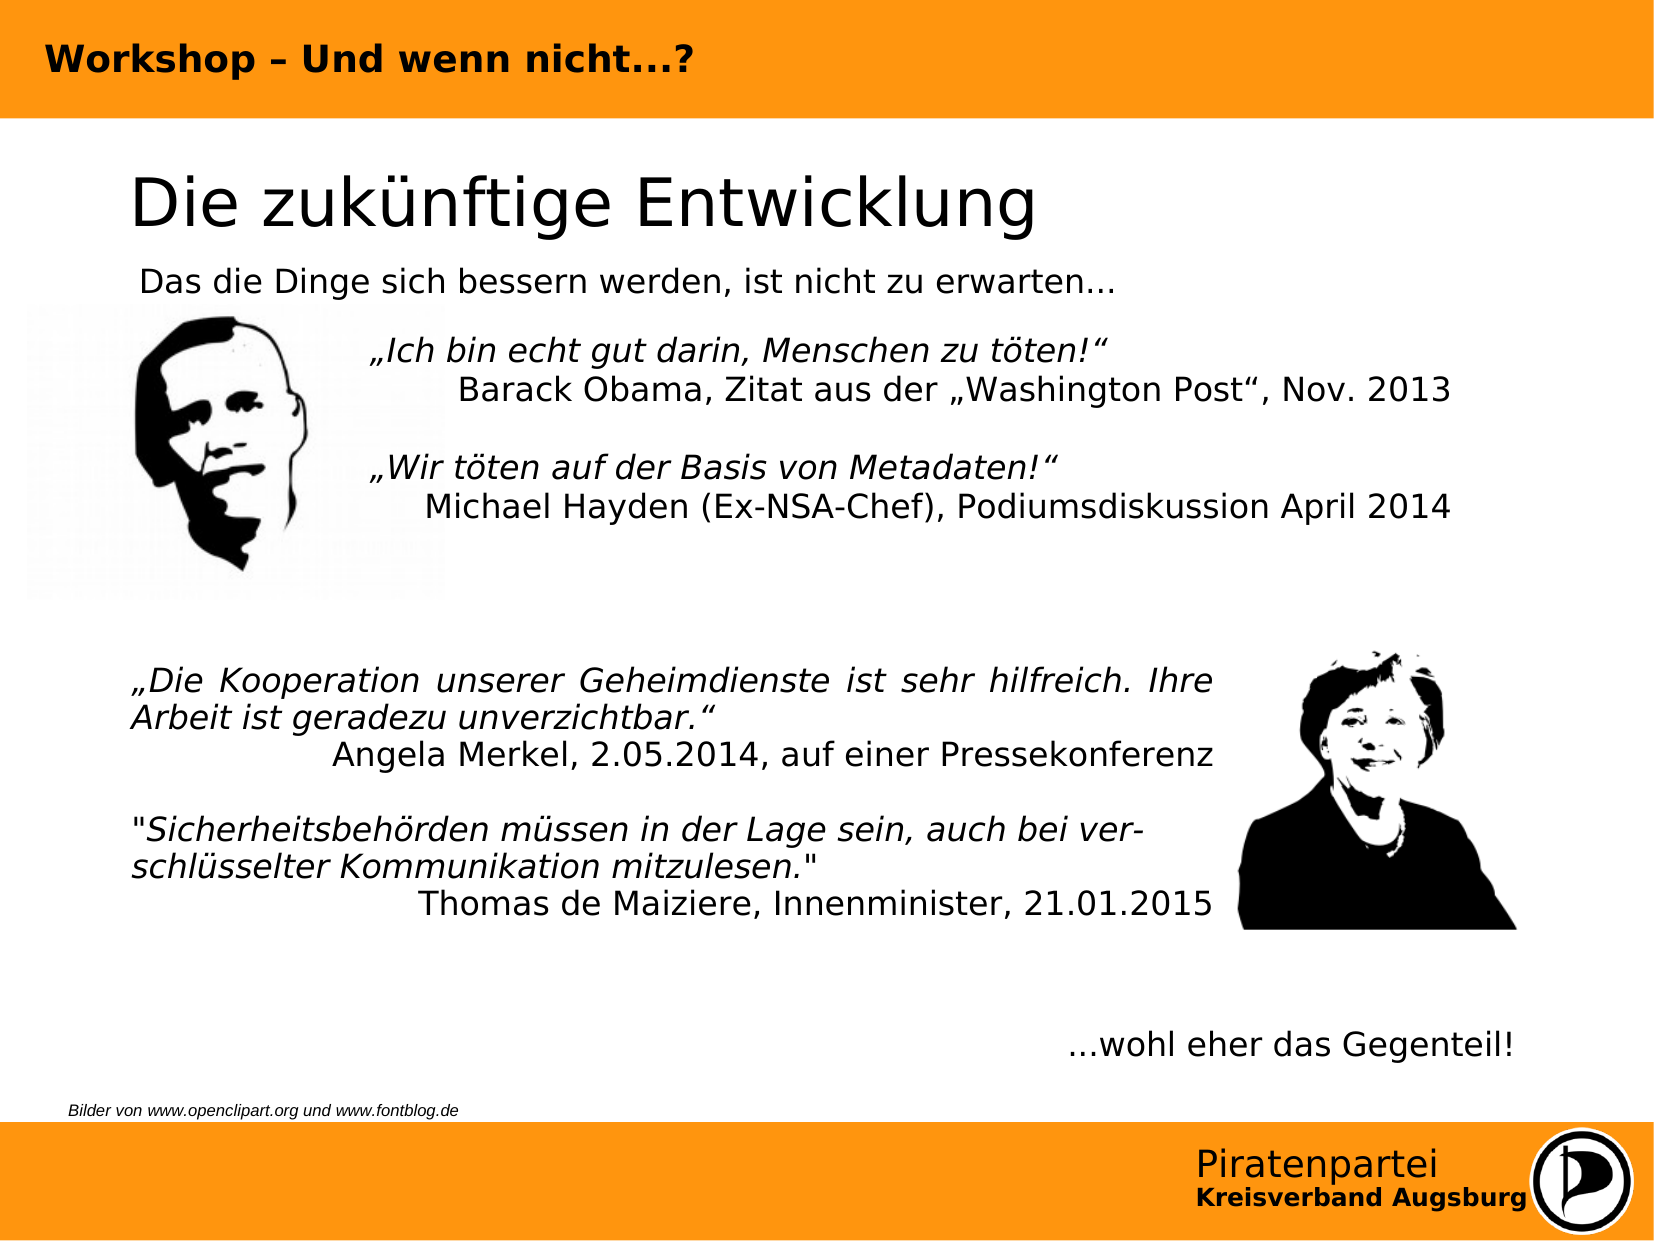

Workshop – Und wenn nicht...?
Die zukünftige Entwicklung
Das die Dinge sich bessern werden, ist nicht zu erwarten...
„Ich bin echt gut darin, Menschen zu töten!“
Barack Obama, Zitat aus der „Washington Post“, Nov. 2013
„Wir töten auf der Basis von Metadaten!“
Michael Hayden (Ex-NSA-Chef), Podiumsdiskussion April 2014
„Die Kooperation unserer Geheimdienste ist sehr hilfreich. Ihre Arbeit ist geradezu unverzichtbar.“
Angela Merkel, 2.05.2014, auf einer Pressekonferenz
"Sicherheitsbehörden müssen in der Lage sein, auch bei ver-schlüsselter Kommunikation mitzulesen."
Thomas de Maiziere, Innenminister, 21.01.2015
...wohl eher das Gegenteil!
Bilder von www.openclipart.org und www.fontblog.de